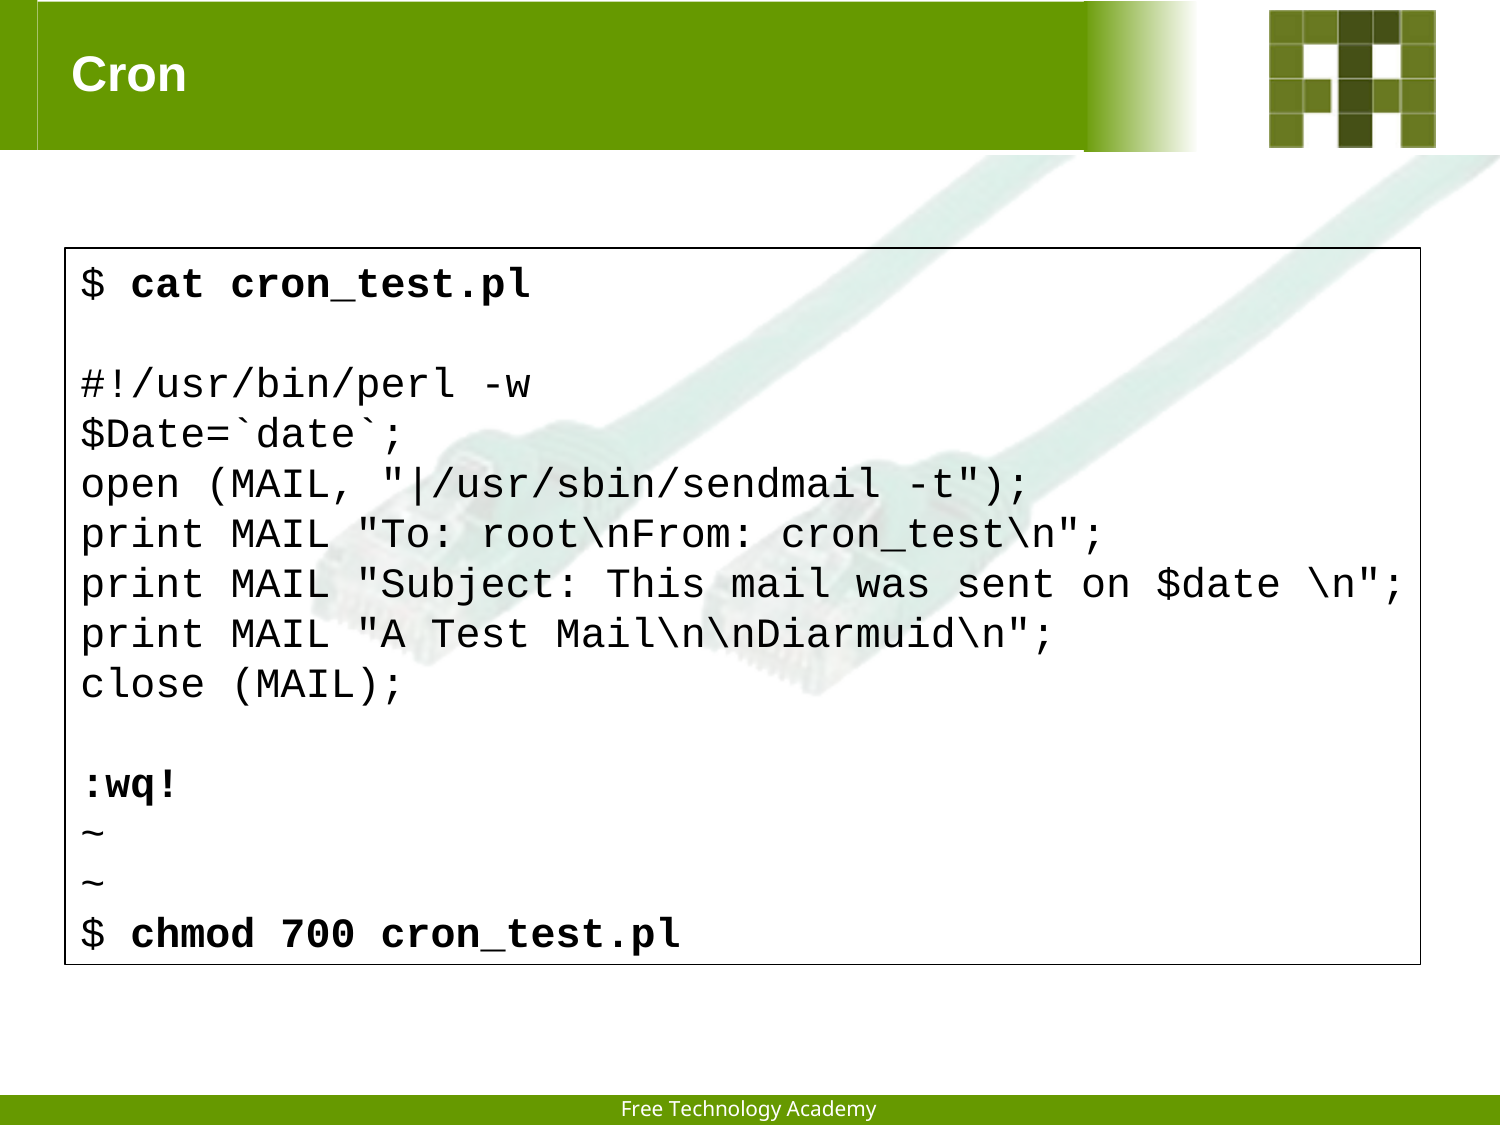

# Cron
$ cat cron_test.pl
#!/usr/bin/perl -w
$Date=`date`;
open (MAIL, "|/usr/sbin/sendmail -t");
print MAIL "To: root\nFrom: cron_test\n";
print MAIL "Subject: This mail was sent on $date \n";
print MAIL "A Test Mail\n\nDiarmuid\n";
close (MAIL);
:wq!
~
~
$ chmod 700 cron_test.pl